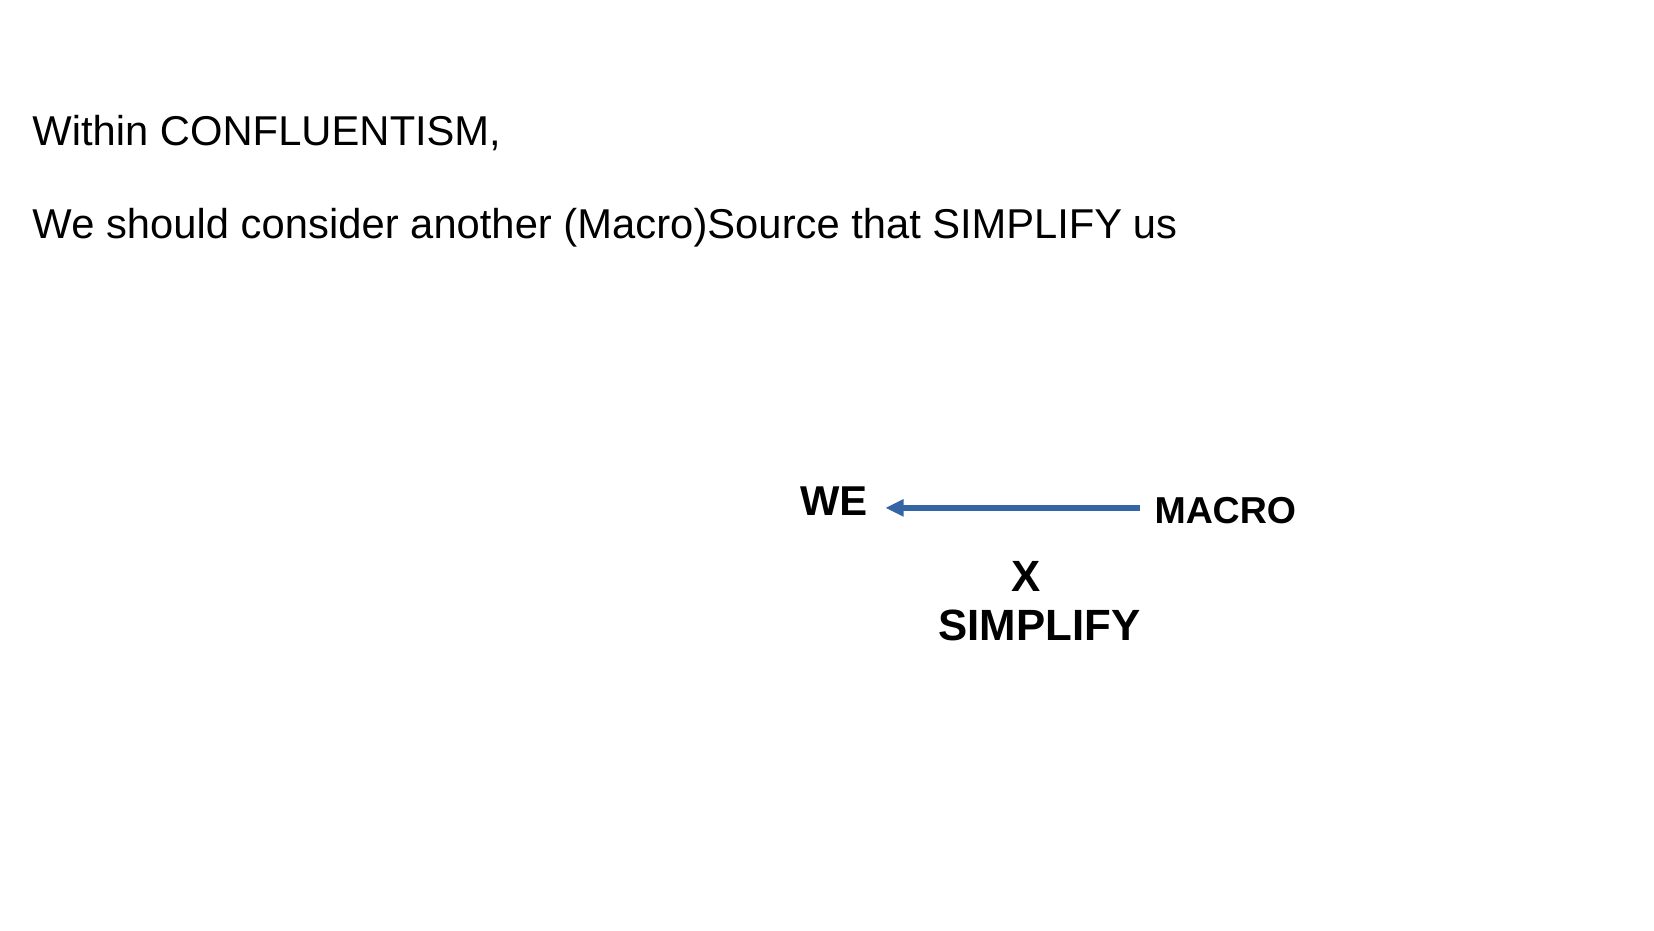

Within CONFLUENTISM,
We should consider another (Macro)Source that SIMPLIFY us
WE
MACRO
 X
 SIMPLIFY